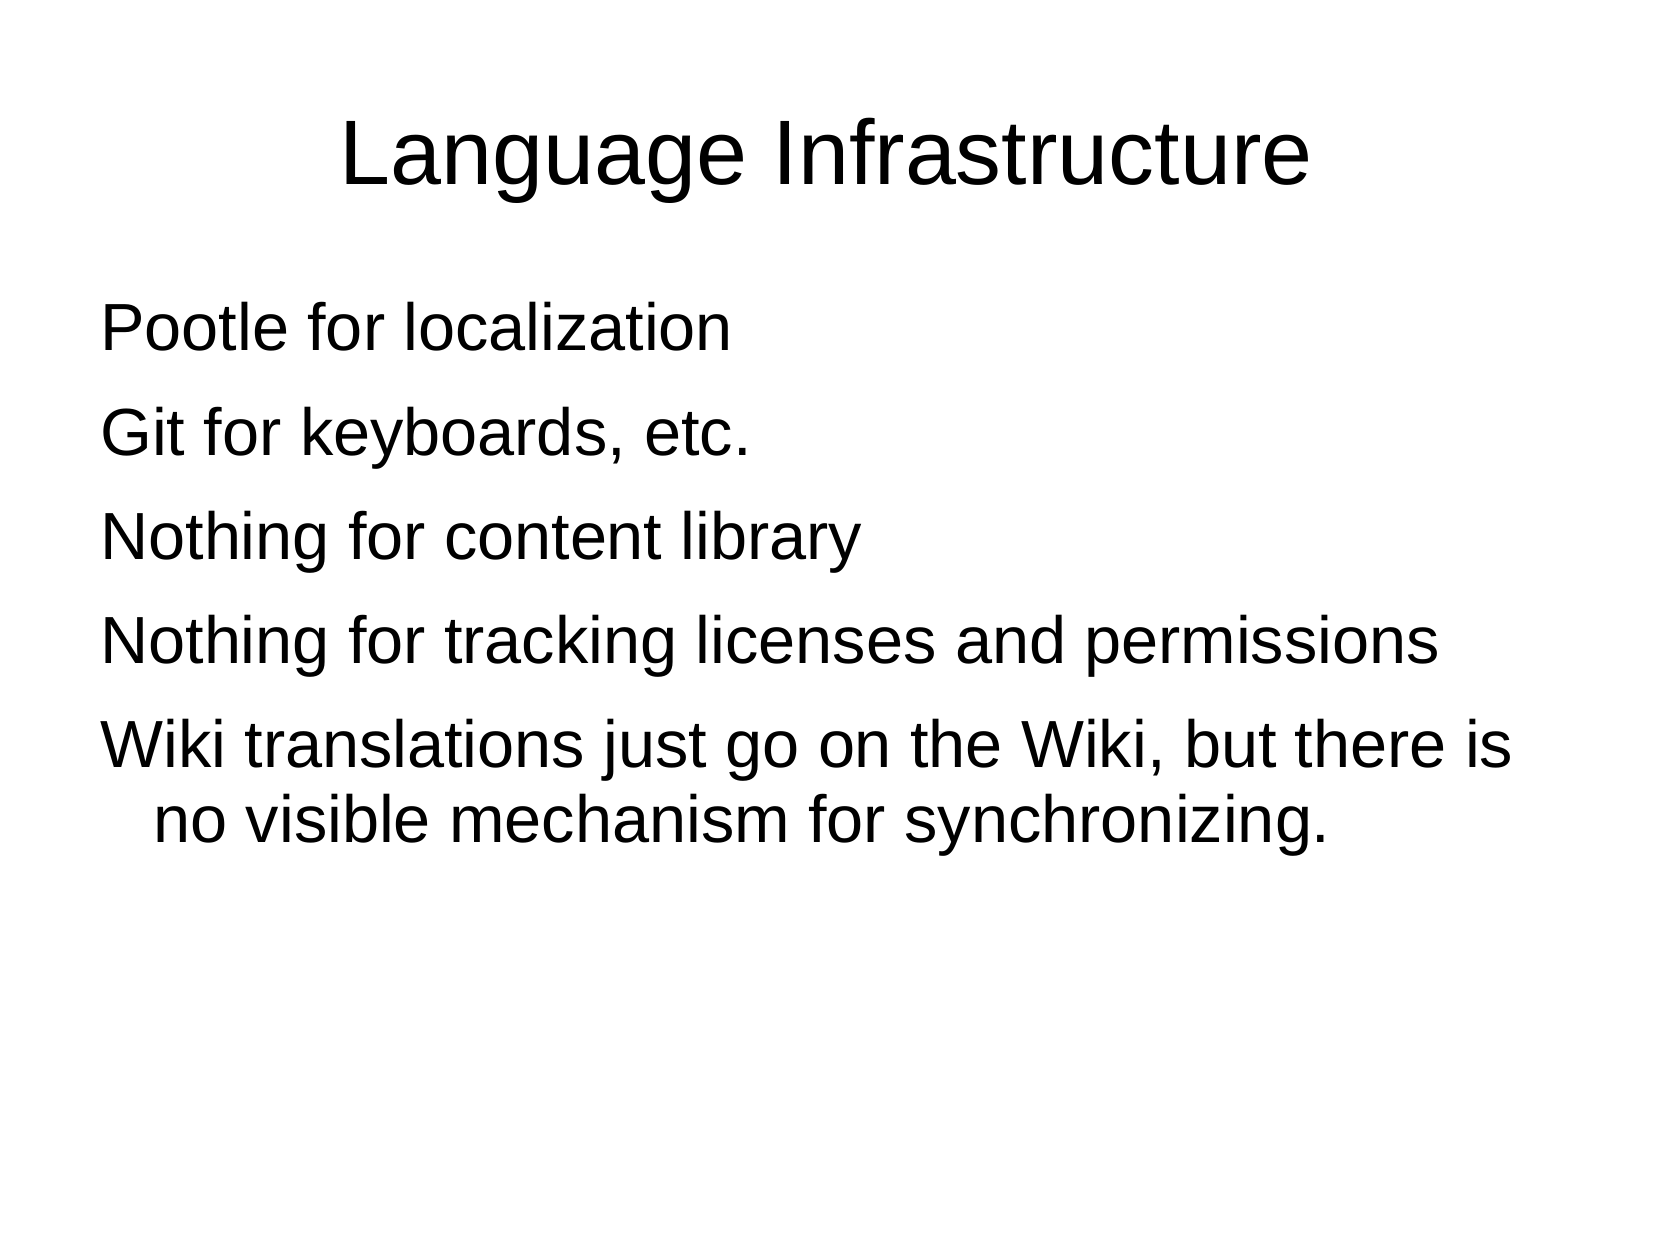

# Language Infrastructure
Pootle for localization
Git for keyboards, etc.
Nothing for content library
Nothing for tracking licenses and permissions
Wiki translations just go on the Wiki, but there is no visible mechanism for synchronizing.